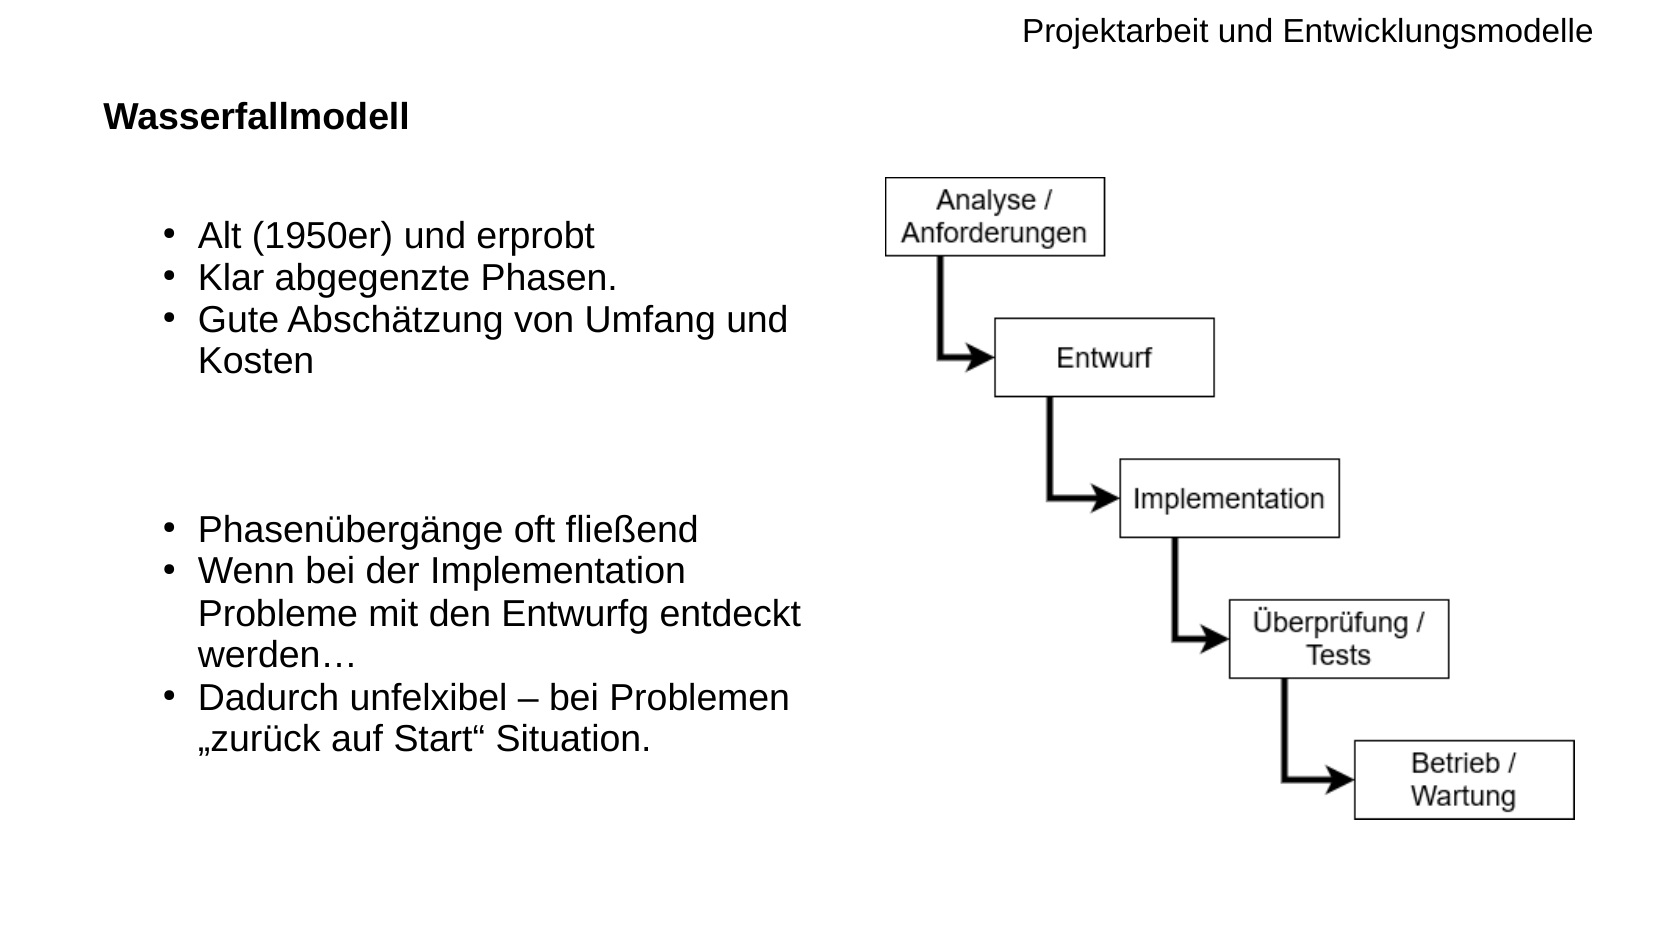

# Projektarbeit und Entwicklungsmodelle
Wasserfallmodell
Alt (1950er) und erprobt
Klar abgegenzte Phasen.
Gute Abschätzung von Umfang und Kosten
Phasenübergänge oft fließend
Wenn bei der Implementation Probleme mit den Entwurfg entdeckt werden…
Dadurch unfelxibel – bei Problemen „zurück auf Start“ Situation.